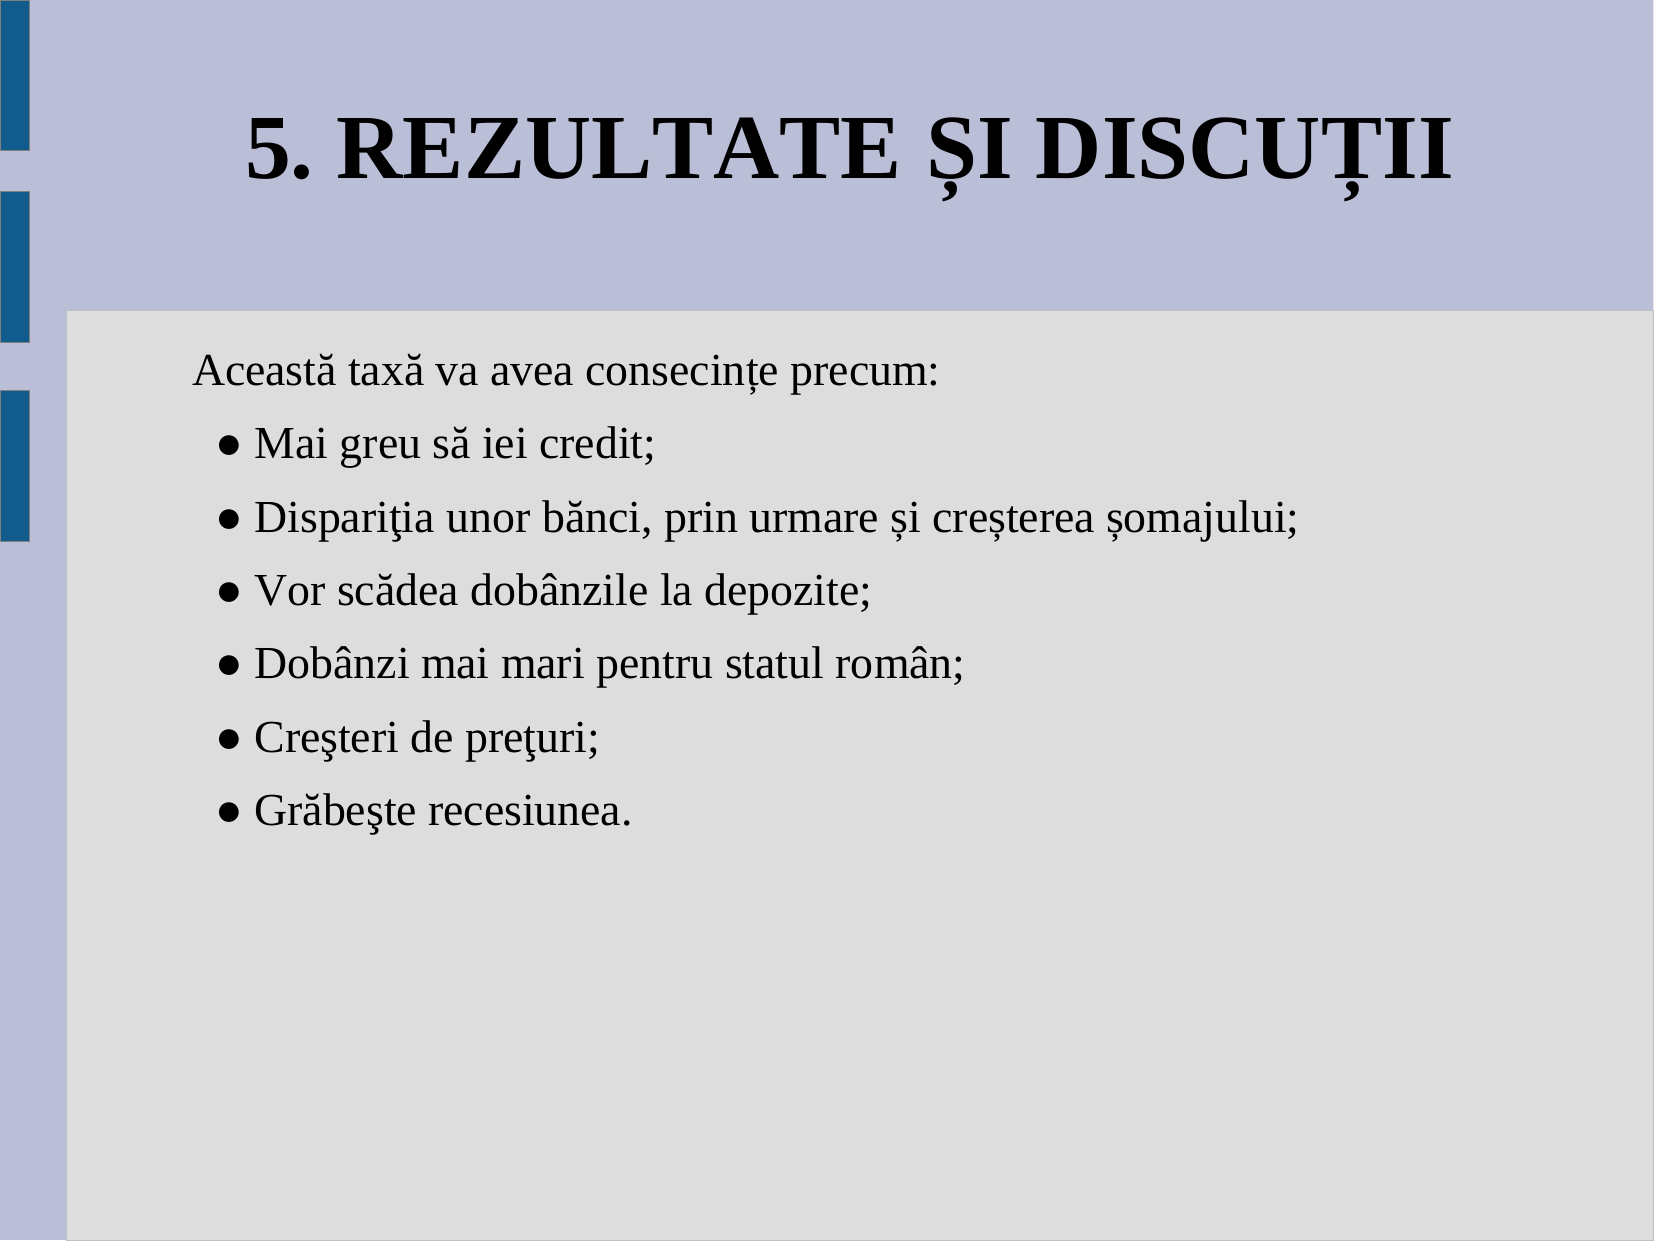

5. REZULTATE ȘI DISCUȚII
# Această taxă va avea consecințe precum:
 ● Mai greu să iei credit;
 ● Dispariţia unor bănci, prin urmare și creșterea șomajului;
 ● Vor scădea dobânzile la depozite;
 ● Dobânzi mai mari pentru statul român;
 ● Creşteri de preţuri;
 ● Grăbeşte recesiunea.